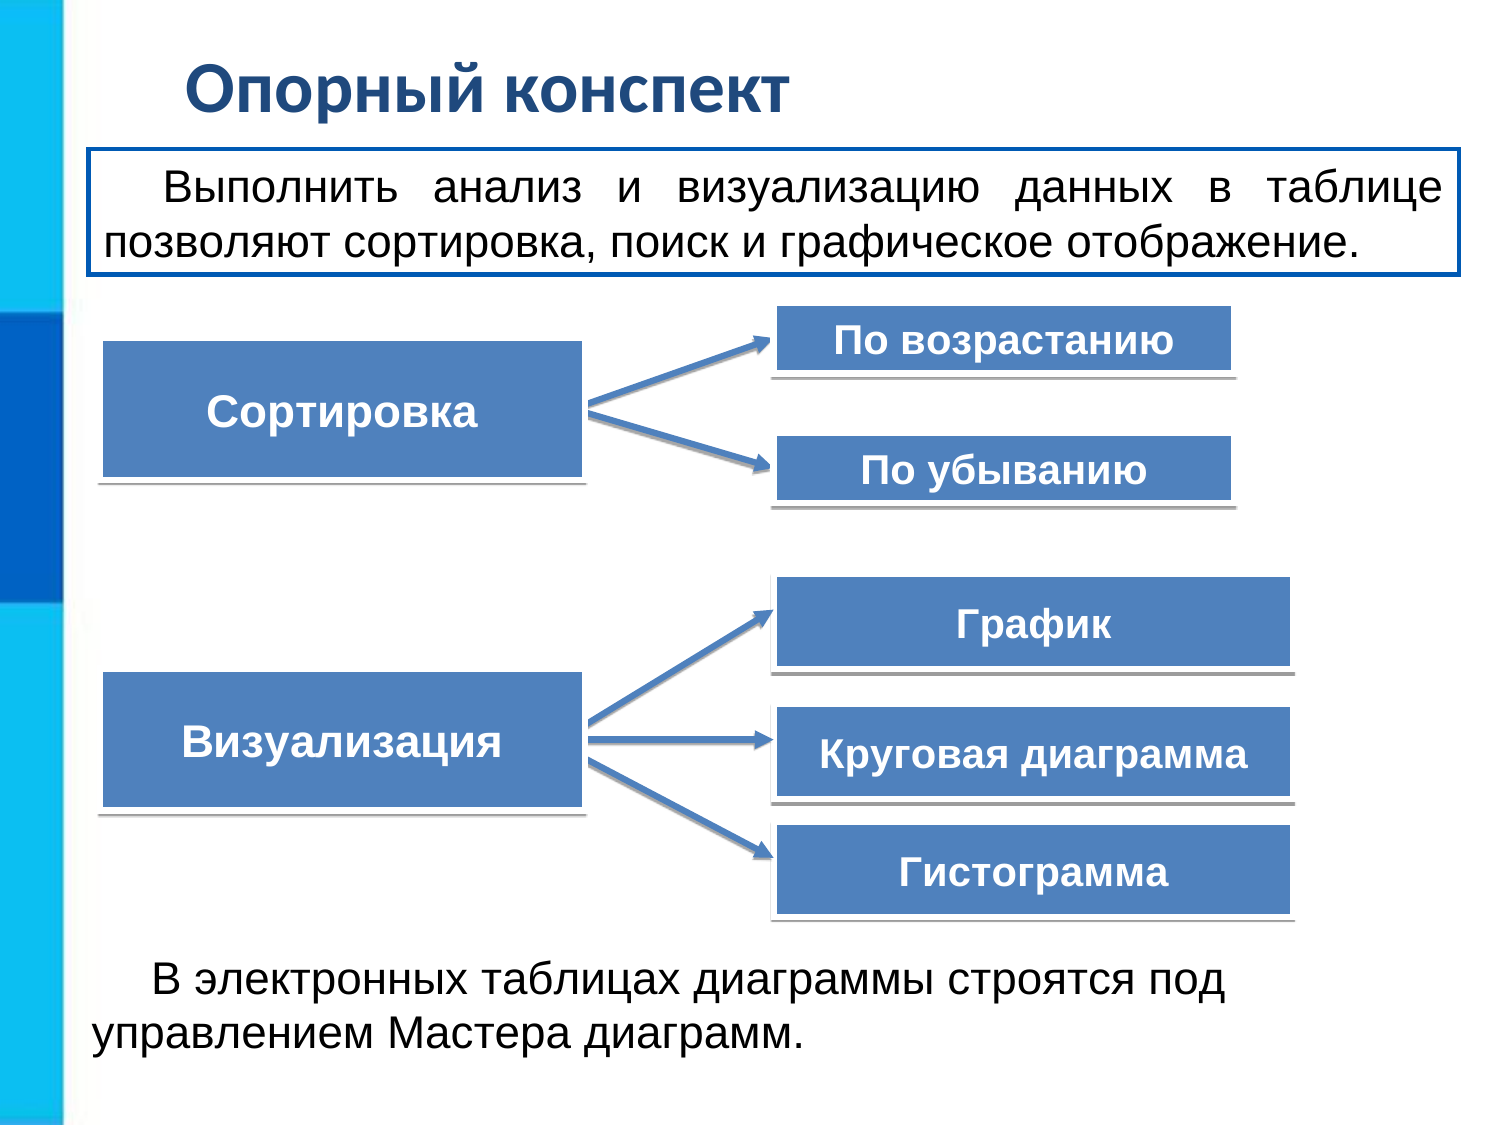

Опорный конспект
Выполнить анализ и визуализацию данных в таблице позволяют сортировка, поиск и графическое отображение.
По возрастанию
Сортировка
По убыванию
График
Визуализация
Круговая диаграмма
Гистограмма
В электронных таблицах диаграммы строятся под управлением Мастера диаграмм.